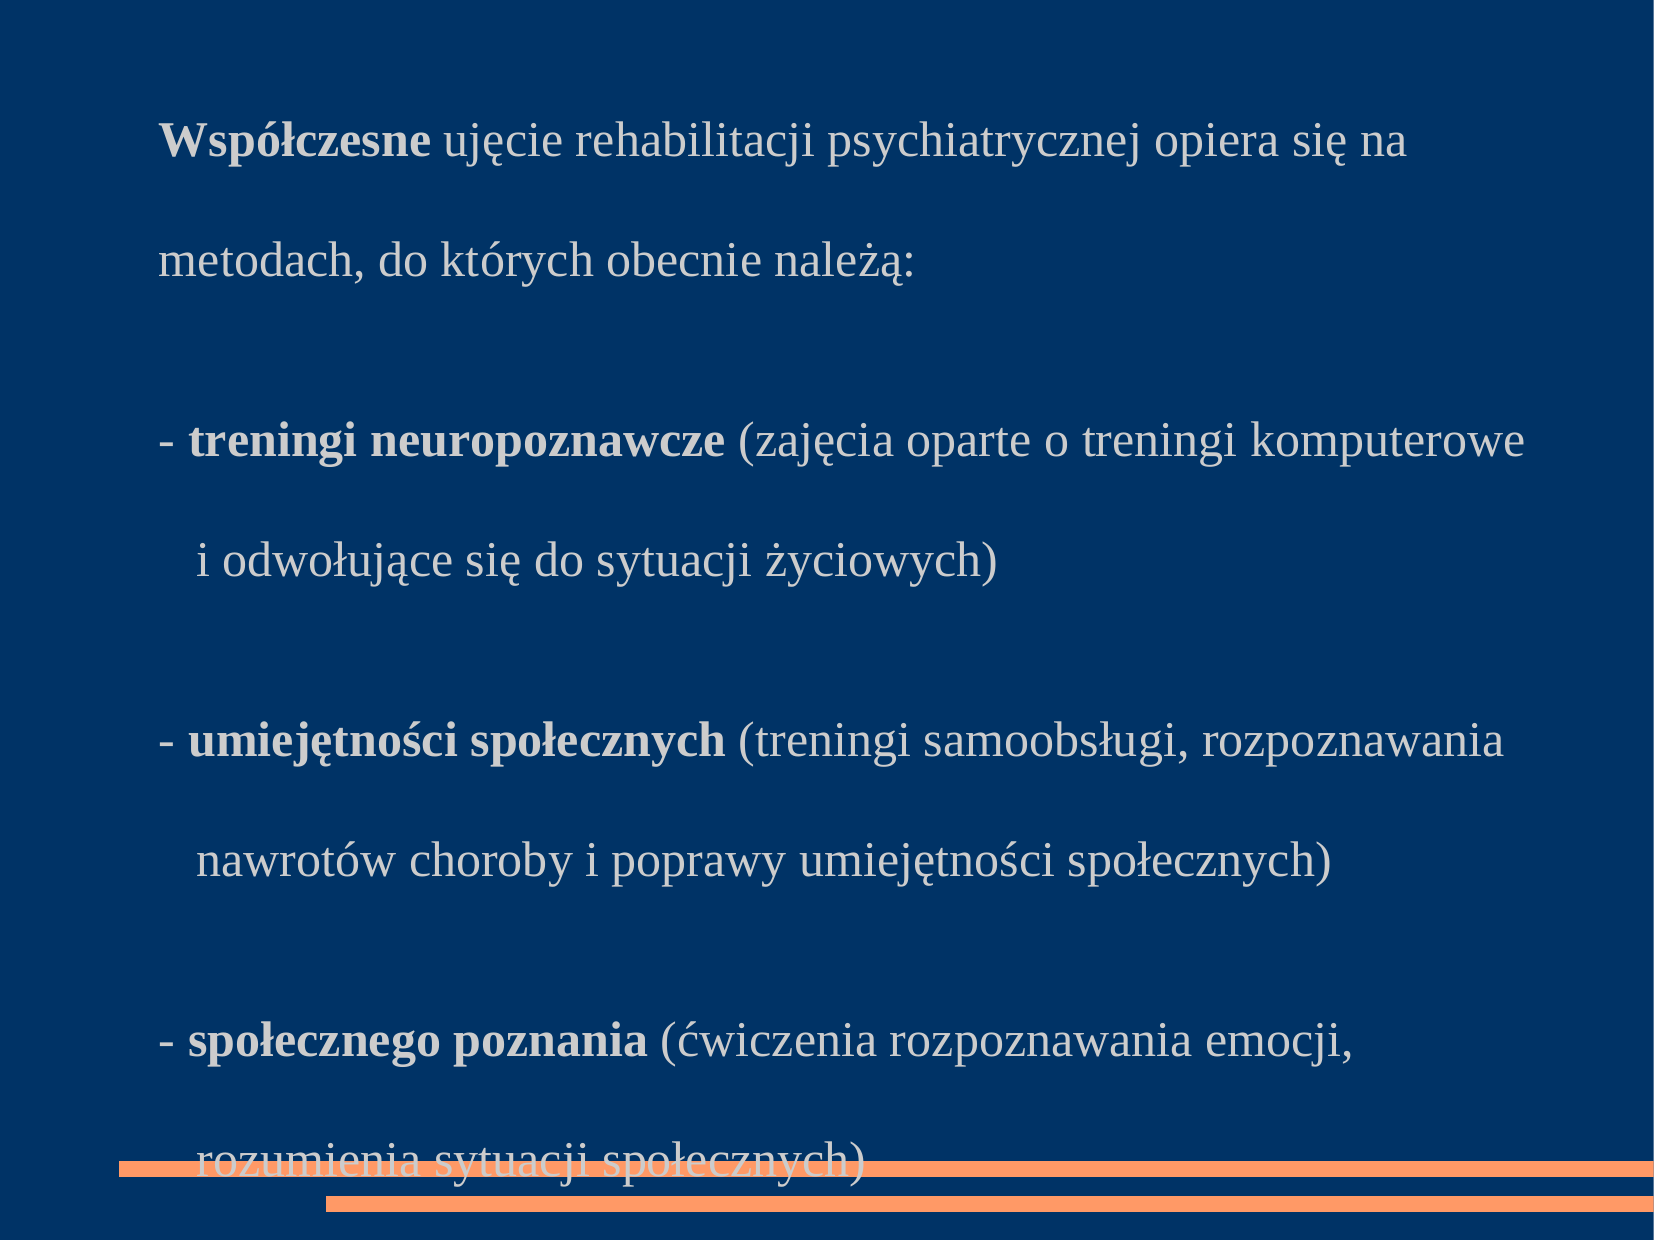

# Współczesne ujęcie rehabilitacji psychiatrycznej opiera się na
metodach, do których obecnie należą:
- treningi neuropoznawcze (zajęcia oparte o treningi komputerowe i odwołujące się do sytuacji życiowych)
- umiejętności społecznych (treningi samoobsługi, rozpoznawania nawrotów choroby i poprawy umiejętności społecznych)
- społecznego poznania (ćwiczenia rozpoznawania emocji, rozumienia sytuacji społecznych)